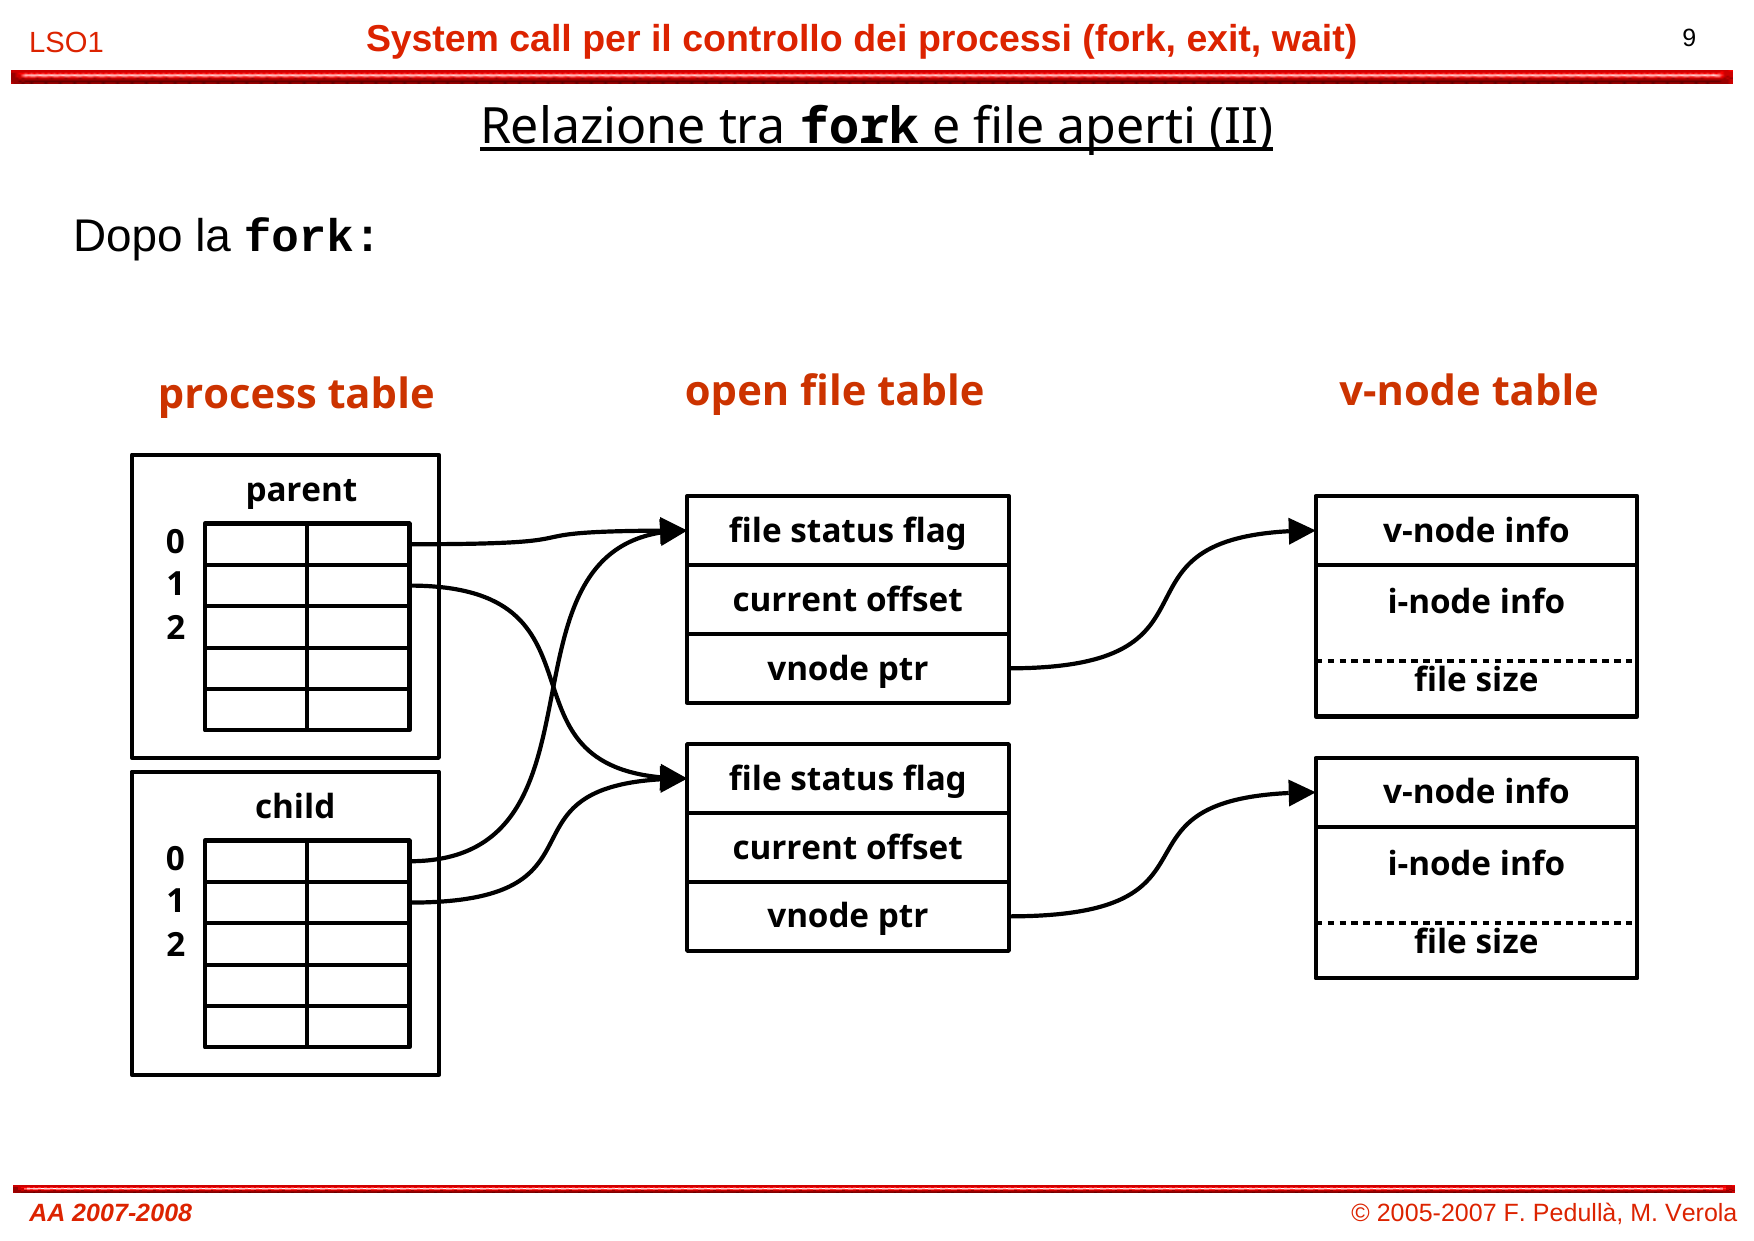

# Relazione tra fork e file aperti (II)
Dopo la fork:
open file table
v-node table
process table
parent
file status flag
v-node info
0
1
i-node info
file size
current offset
2
vnode ptr
file status flag
v-node info
child
current offset
i-node info
file size
0
1
vnode ptr
2